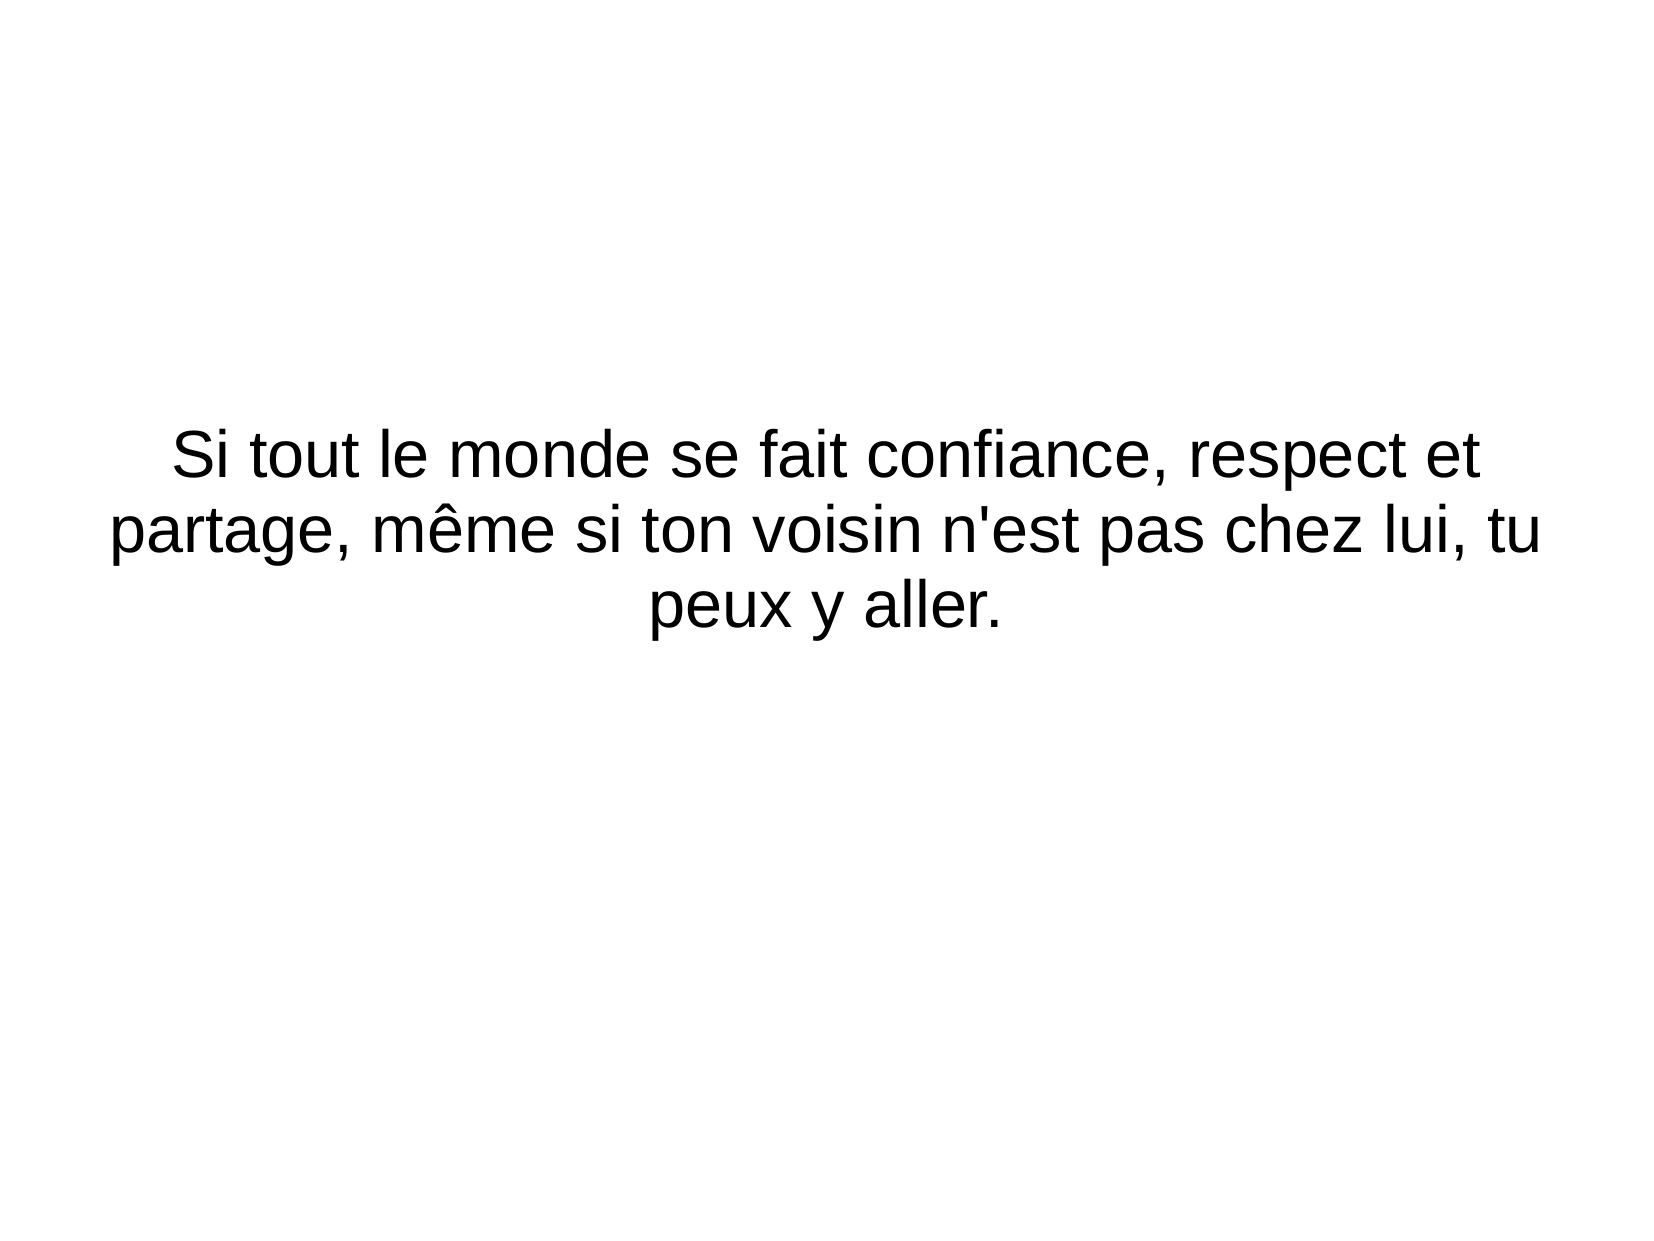

# Si tout le monde se fait confiance, respect et partage, même si ton voisin n'est pas chez lui, tu peux y aller.